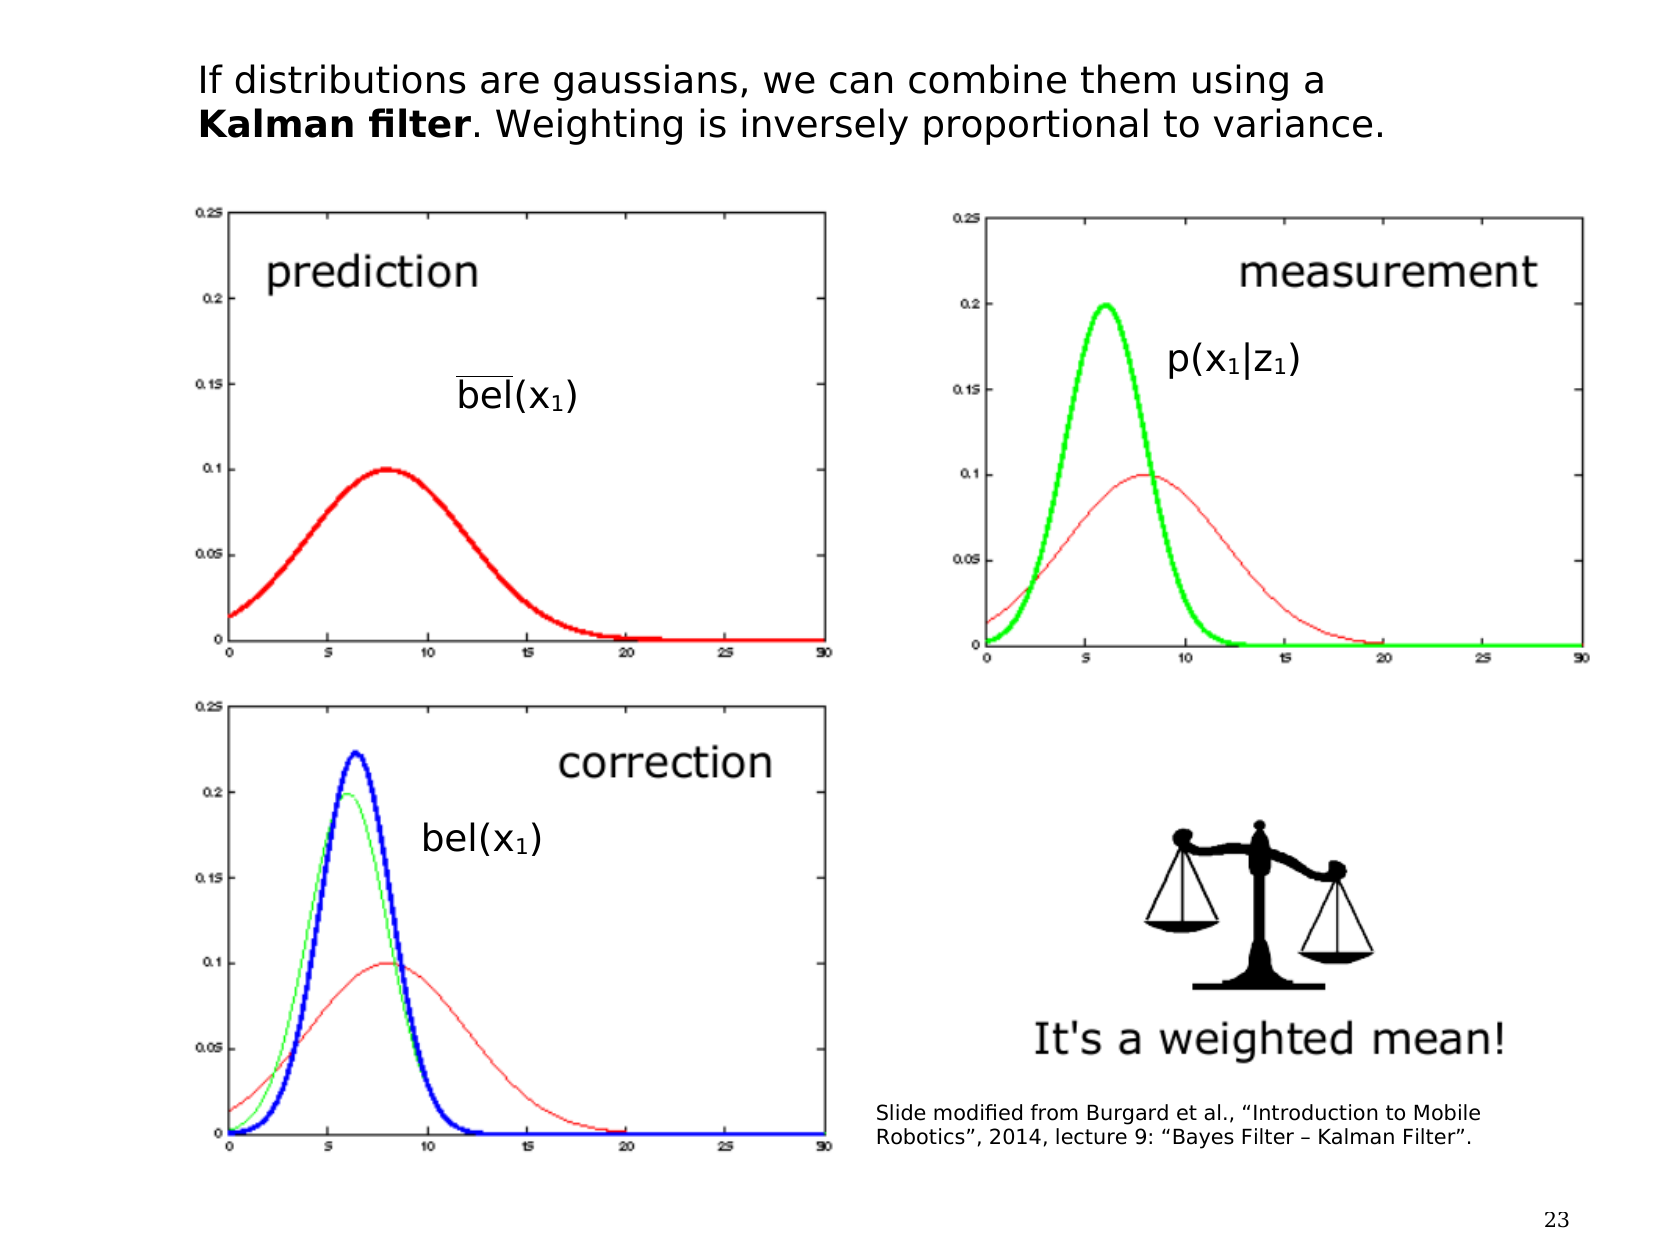

If distributions are gaussians, we can combine them using a Kalman filter. Weighting is inversely proportional to variance.
p(x1|z1)
bel(x1)
bel(x1)
Slide modified from Burgard et al., “Introduction to Mobile Robotics”, 2014, lecture 9: “Bayes Filter – Kalman Filter”.
23